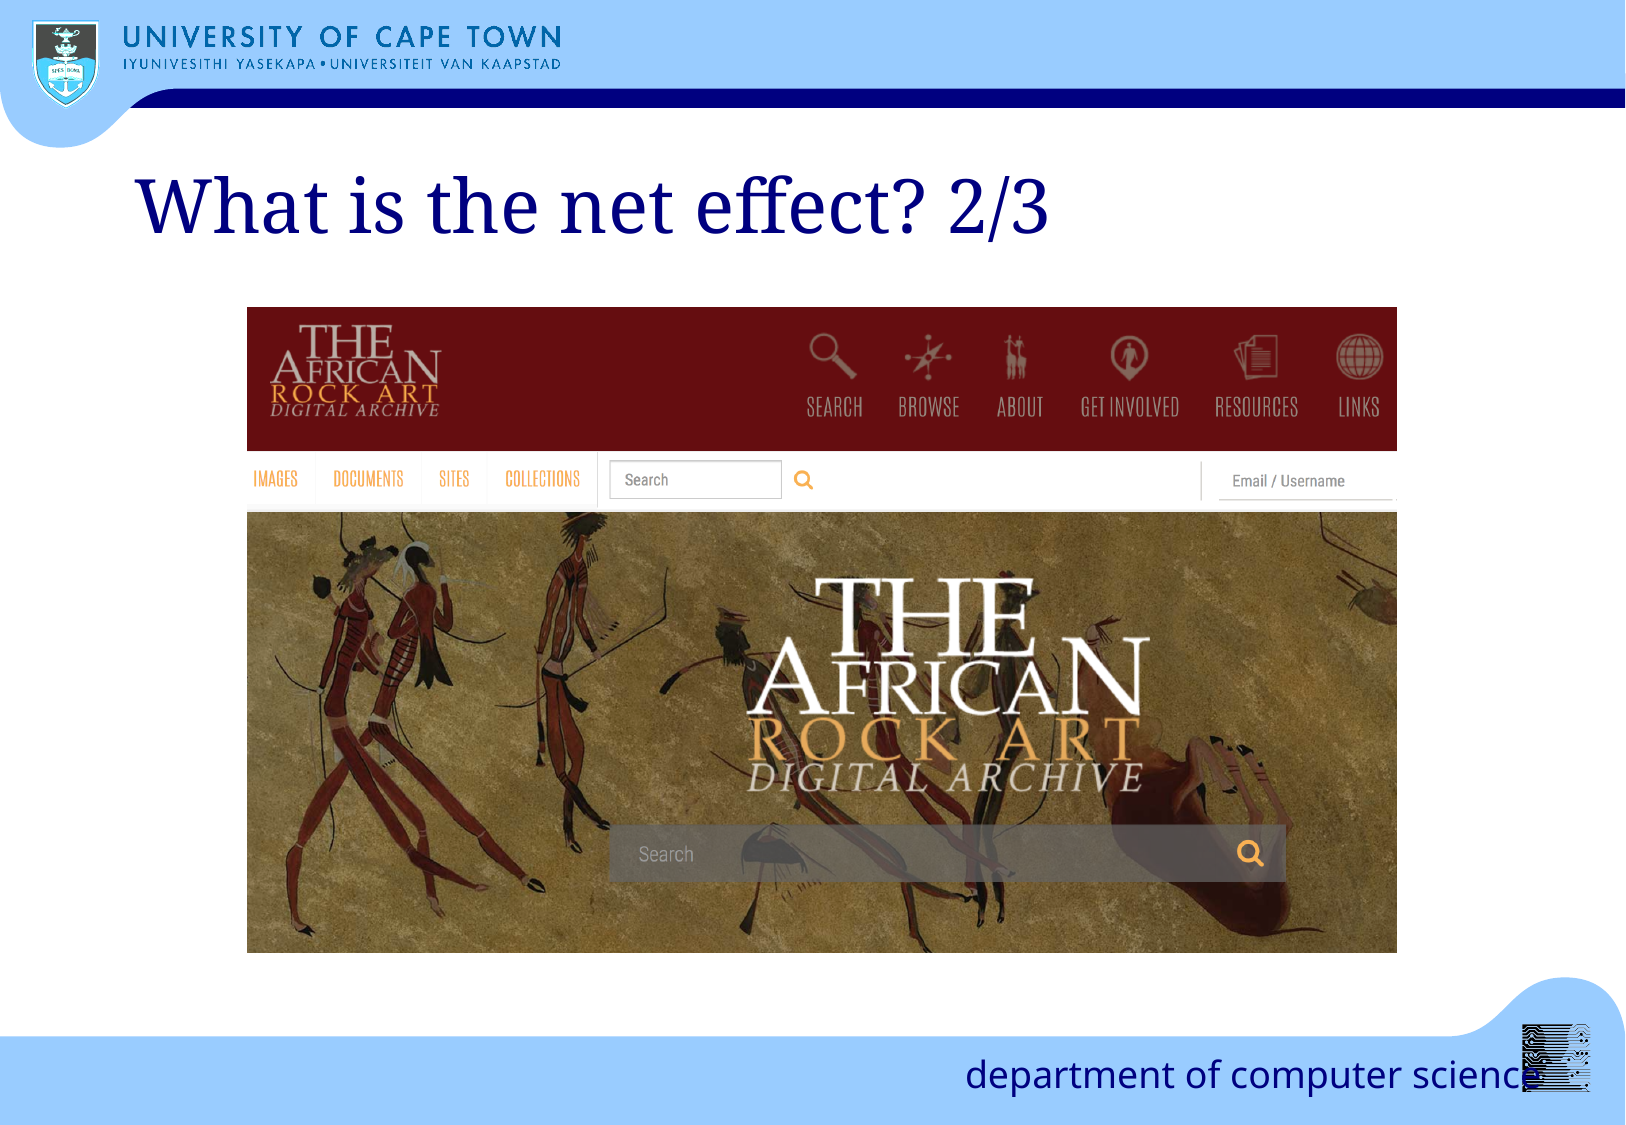

# What is the net effect? 2/3